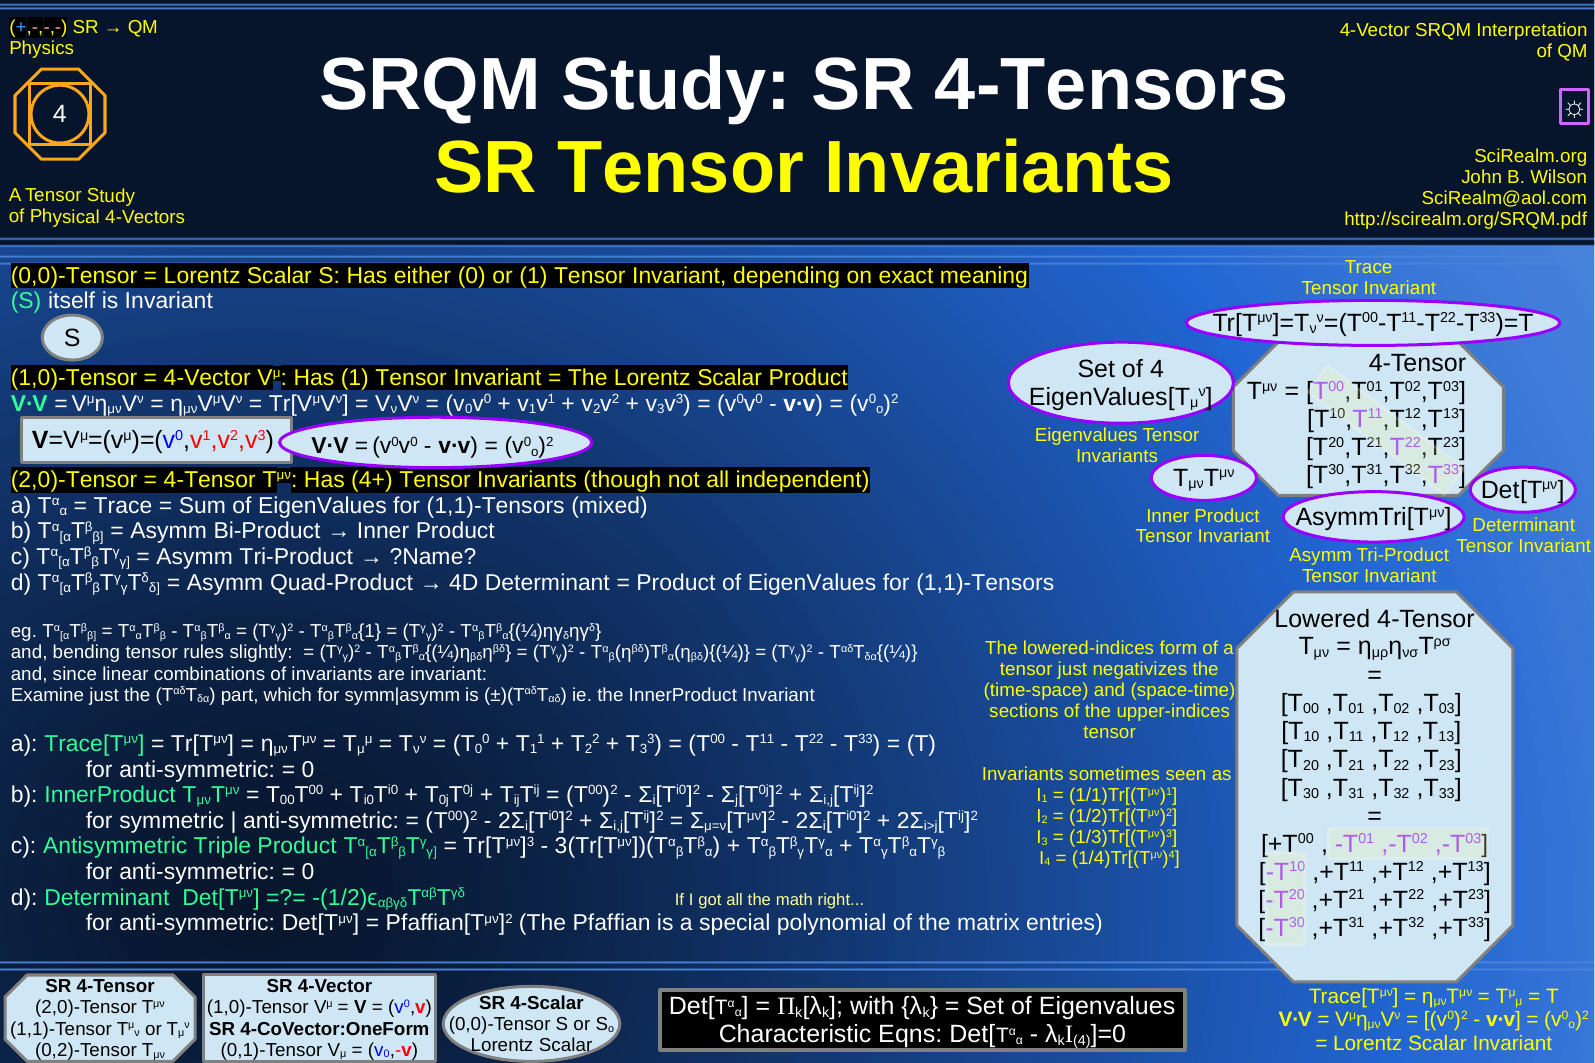

SRQM Study: SR 4-Tensors
SR Tensor Invariants
(+,-,-,-) SR → QM
Physics
A Tensor Study
of Physical 4-Vectors
4-Vector SRQM Interpretation
of QM
SciRealm.org
John B. Wilson
SciRealm@aol.com
http://scirealm.org/SRQM.pdf
4
☼
Trace
Tensor Invariant
# (0,0)-Tensor = Lorentz Scalar S: Has either (0) or (1) Tensor Invariant, depending on exact meaning (S) itself is Invariant (1,0)-Tensor = 4-Vector Vμ: Has (1) Tensor Invariant = The Lorentz Scalar Product V∙V = VμημνVν = ημνVμVν = Tr[VμVν] = VνVν = (v0v0 + v1v1 + v2v2 + v3v3) = (v0v0 - v∙v) = (v0o)2 (2,0)-Tensor = 4-Tensor Tμν: Has (4+) Tensor Invariants (though not all independent) a) Tαα = Trace = Sum of EigenValues for (1,1)-Tensors (mixed) b) Tα[αTββ] = Asymm Bi-Product → Inner Product c) Tα[αTββTγγ] = Asymm Tri-Product → ?Name? d) Tα[αTββTγγTδδ] = Asymm Quad-Product → 4D Determinant = Product of EigenValues for (1,1)-Tensors eg. Tα[αTββ] = TααTββ - TαβTβα = (Tγγ)2 - TαβTβα{1} = (Tγγ)2 - TαβTβα{(¼)ηγδηγδ} and, bending tensor rules slightly: = (Tγγ)2 - TαβTβα{(¼)ηβδηβδ} = (Tγγ)2 - Tαβ(ηβδ)Tβα(ηβδ){(¼)} = (Tγγ)2 - TαδTδα{(¼)} and, since linear combinations of invariants are invariant: Examine just the (TαδTδα) part, which for symm|asymm is (±)(TαδTαδ) ie. the InnerProduct Invariant a): Trace[Tμν] = Tr[Tμν] = ημνTμν = Tμμ = Tνν = (T00 + T11 + T22 + T33) = (T00 - T11 - T22 - T33) = (T) for anti-symmetric: = 0 b): InnerProduct TμνTμν = T00T00 + Ti0Ti0 + T0jT0j + TijTij = (T00)2 - Σi[Ti0]2 - Σj[T0j]2 + Σi,j[Tij]2 for symmetric | anti-symmetric: = (T00)2 - 2Σi[Ti0]2 + Σi,j[Tij]2 = Σμ=ν[Tμν]2 - 2Σi[Ti0]2 + 2Σi>j[Tij]2 c): Antisymmetric Triple Product Tα[αTββTγγ] = Tr[Tμν]3 - 3(Tr[Tμν])(TαβTβα) + TαβTβγTγα + TαγTβαTγβ for anti-symmetric: = 0 d): Determinant Det[Tμν] =?= -(1/2)ϵαβγδTαβTγδ for anti-symmetric: Det[Tμν] = Pfaffian[Tμν]2 (The Pfaffian is a special polynomial of the matrix entries)
Tr[Tμν]=Tνν=(T00-T11-T22-T33)=T
S
Set of 4
EigenValues[Tμν]
4-Tensor
Tμν = [T00,T01,T02,T03]
[T10,T11,T12,T13]
[T20,T21,T22,T23]
[T30,T31,T32,T33]
V=Vμ=(vμ)=(v0,v1,v2,v3)
V∙V = (v0v0 - v∙v) = (v0o)2
Eigenvalues Tensor Invariants
TμνTμν
Det[Tμν]
AsymmTri[Tμν]
Inner Product
Tensor Invariant
Determinant
Tensor Invariant
Asymm Tri-Product
Tensor Invariant
Lowered 4-Tensor
Tμν = ημρηνσTρσ
=
[T00 ,T01 ,T02 ,T03]
[T10 ,T11 ,T12 ,T13]
[T20 ,T21 ,T22 ,T23]
[T30 ,T31 ,T32 ,T33]
=
[+T00 , -T01 ,-T02 ,-T03]
[-T10 ,+T11 ,+T12 ,+T13]
[-T20 ,+T21 ,+T22 ,+T23]
[-T30 ,+T31 ,+T32 ,+T33]
The lowered-indices form of a tensor just negativizes the (time-space) and (space-time) sections of the upper-indices tensor
Invariants sometimes seen as
I1 = (1/1)Tr[(Tμν)1]
I2 = (1/2)Tr[(Tμν)2]
I3 = (1/3)Tr[(Tμν)3]
I4 = (1/4)Tr[(Tμν)4]
If I got all the math right...
SR 4-Tensor
(2,0)-Tensor Tμν
(1,1)-Tensor Tμν or Tμν
(0,2)-Tensor Tμν
SR 4-Vector
(1,0)-Tensor Vμ = V = (v0,v)
SR 4-CoVector:OneForm
(0,1)-Tensor Vμ = (v0,-v)
Trace[Tμν] = ημνTμν = Tμμ = T
V∙V = VμημνVν = [(v0)2 - v∙v] = (v0o)2
= Lorentz Scalar Invariant
SR 4-Scalar
(0,0)-Tensor S or So
Lorentz Scalar
Det[Tαα] = Πk[λk]; with {λk} = Set of Eigenvalues
Characteristic Eqns: Det[Tαα - λkI(4)]=0